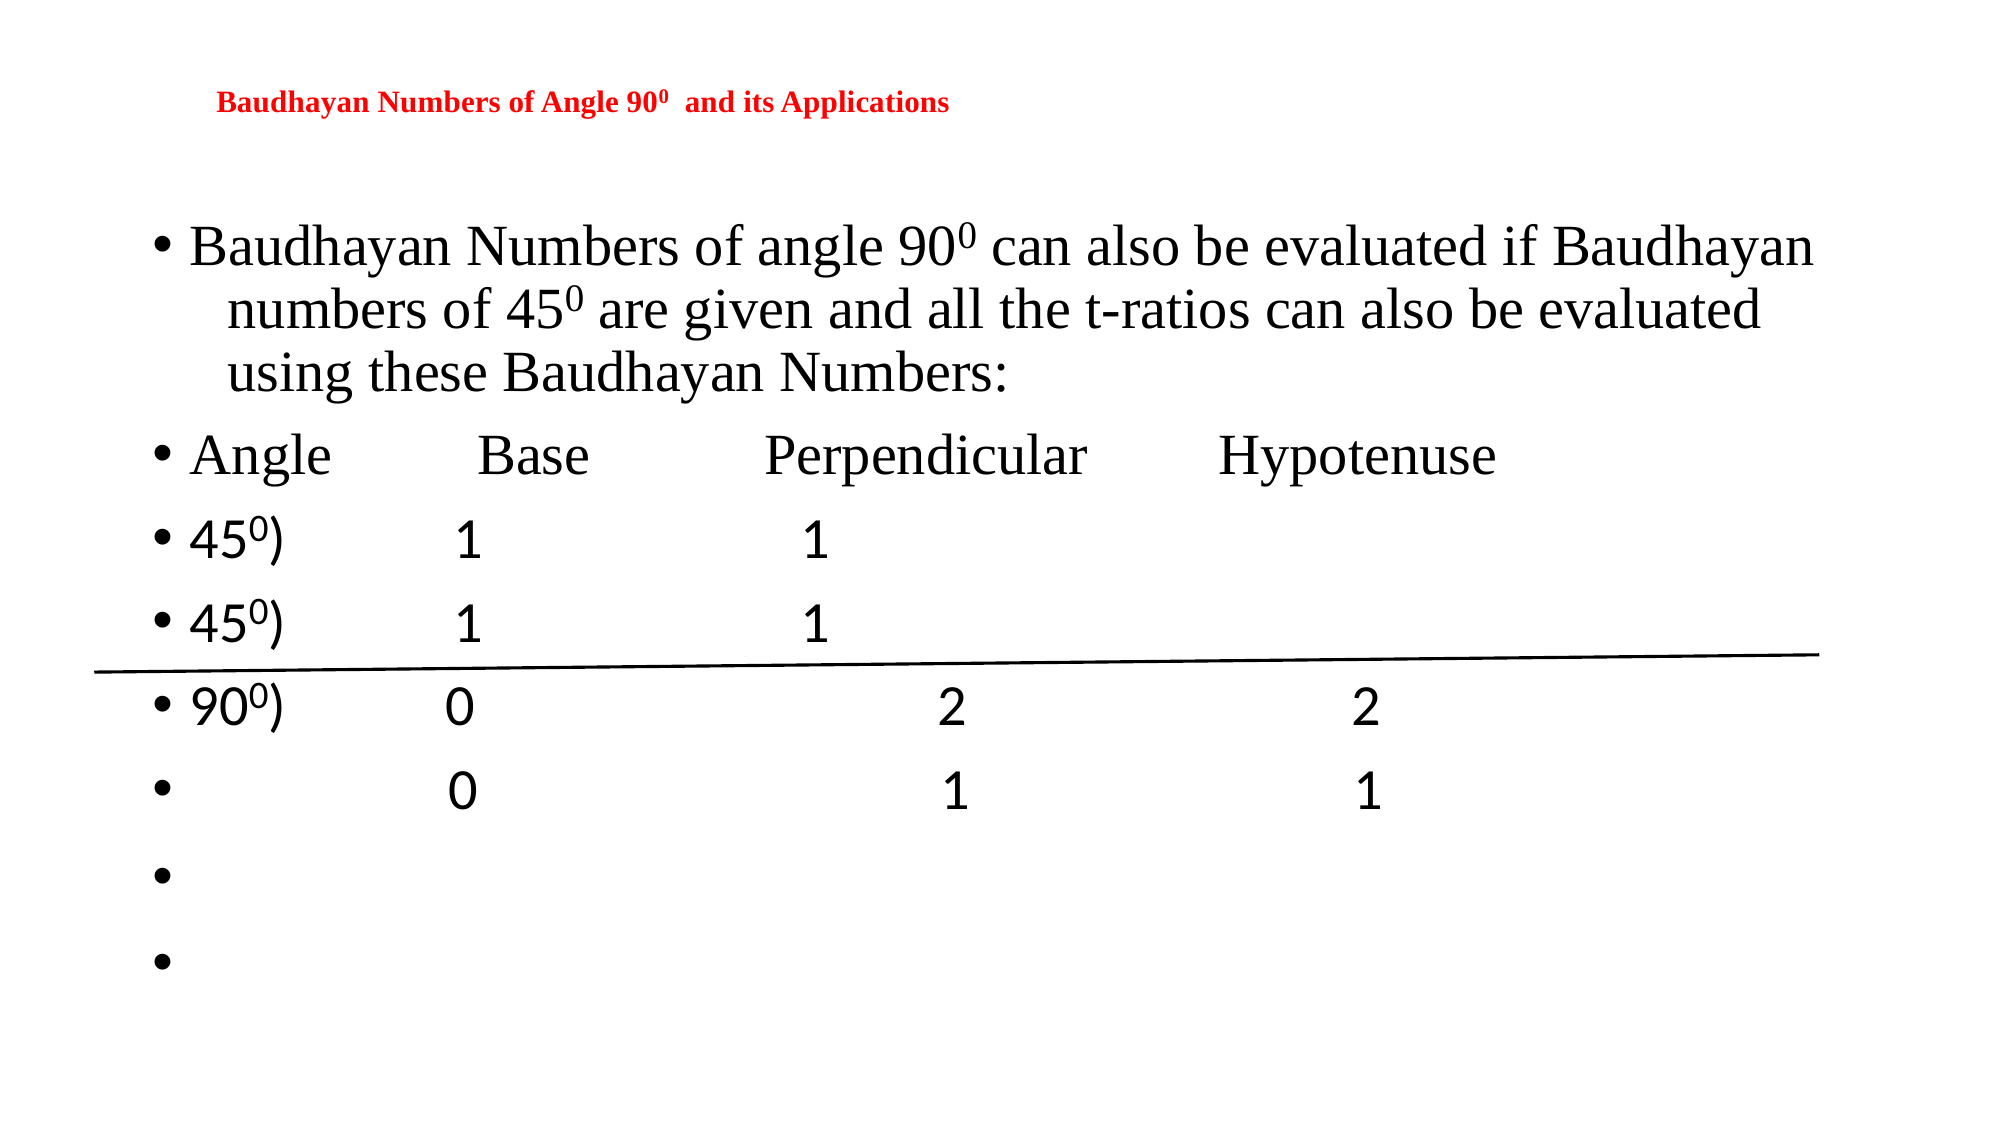

# Baudhayan Numbers of Angle 900 and its Applications
Baudhayan Numbers of angle 900 can also be evaluated if Baudhayan numbers of 450 are given and all the t-ratios can also be evaluated using these Baudhayan Numbers:
Angle Base Perpendicular Hypotenuse
450) 1 		 1
450) 1 		 1
900) 0 2 2
	 0 1 1